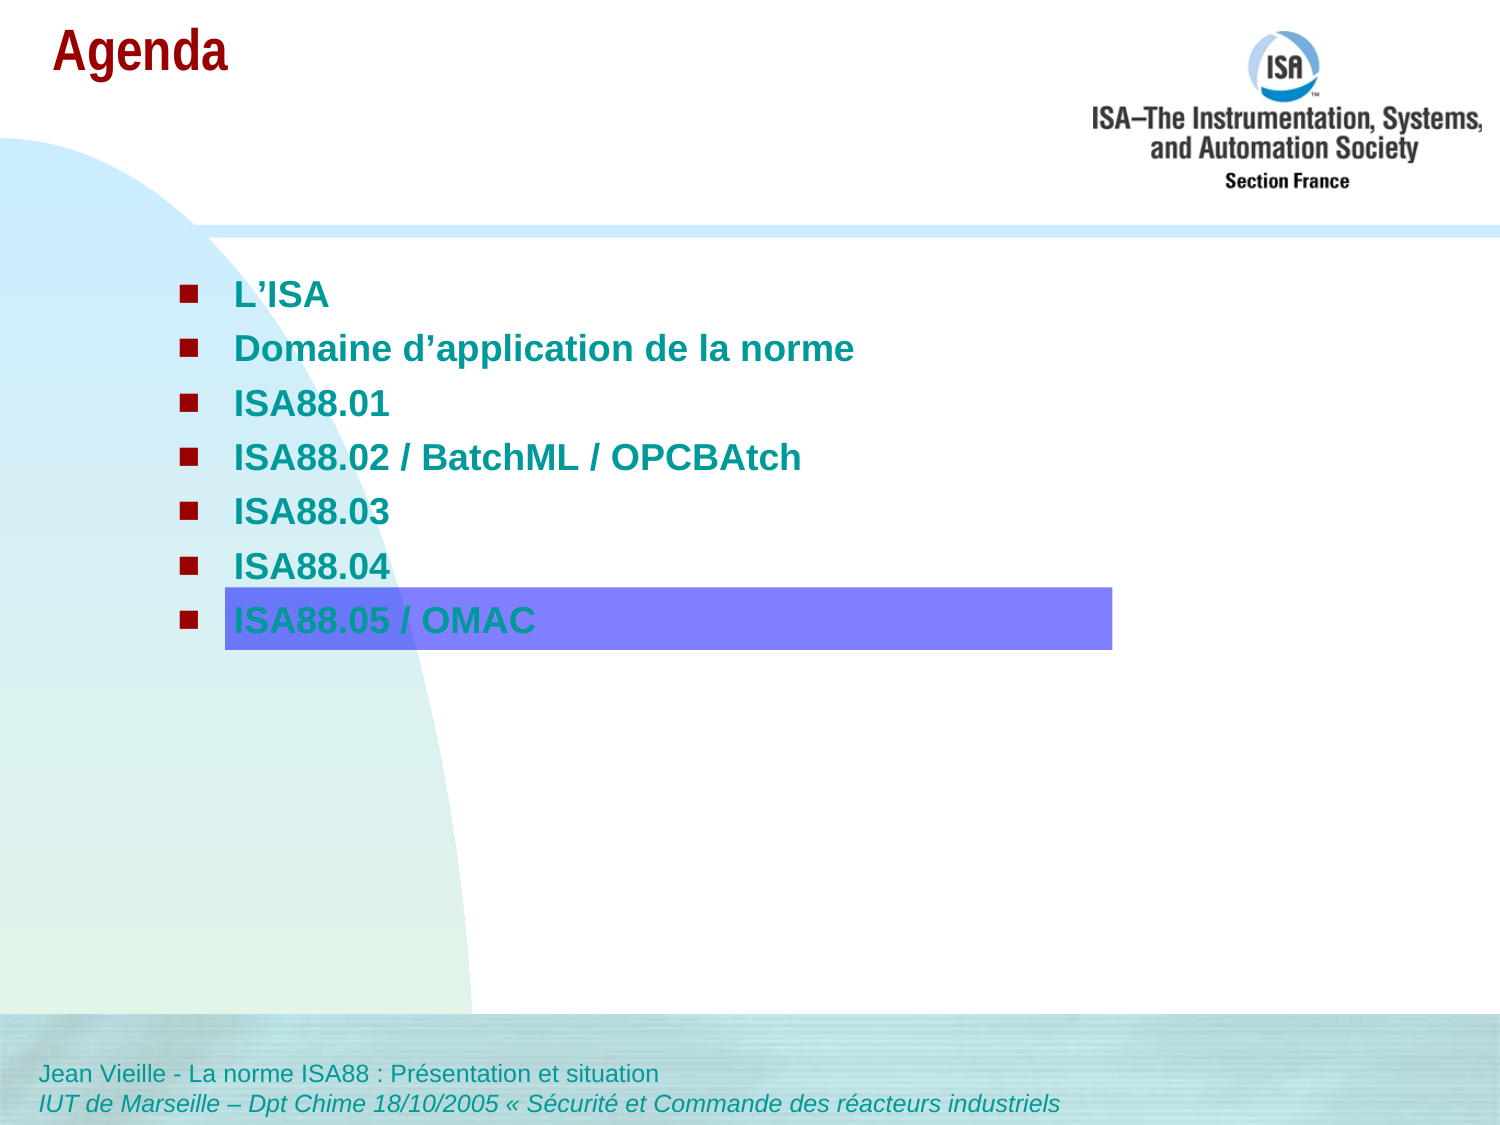

# Agenda
L’ISA
Domaine d’application de la norme
ISA88.01
ISA88.02 / BatchML / OPCBAtch
ISA88.03
ISA88.04
ISA88.05 / OMAC